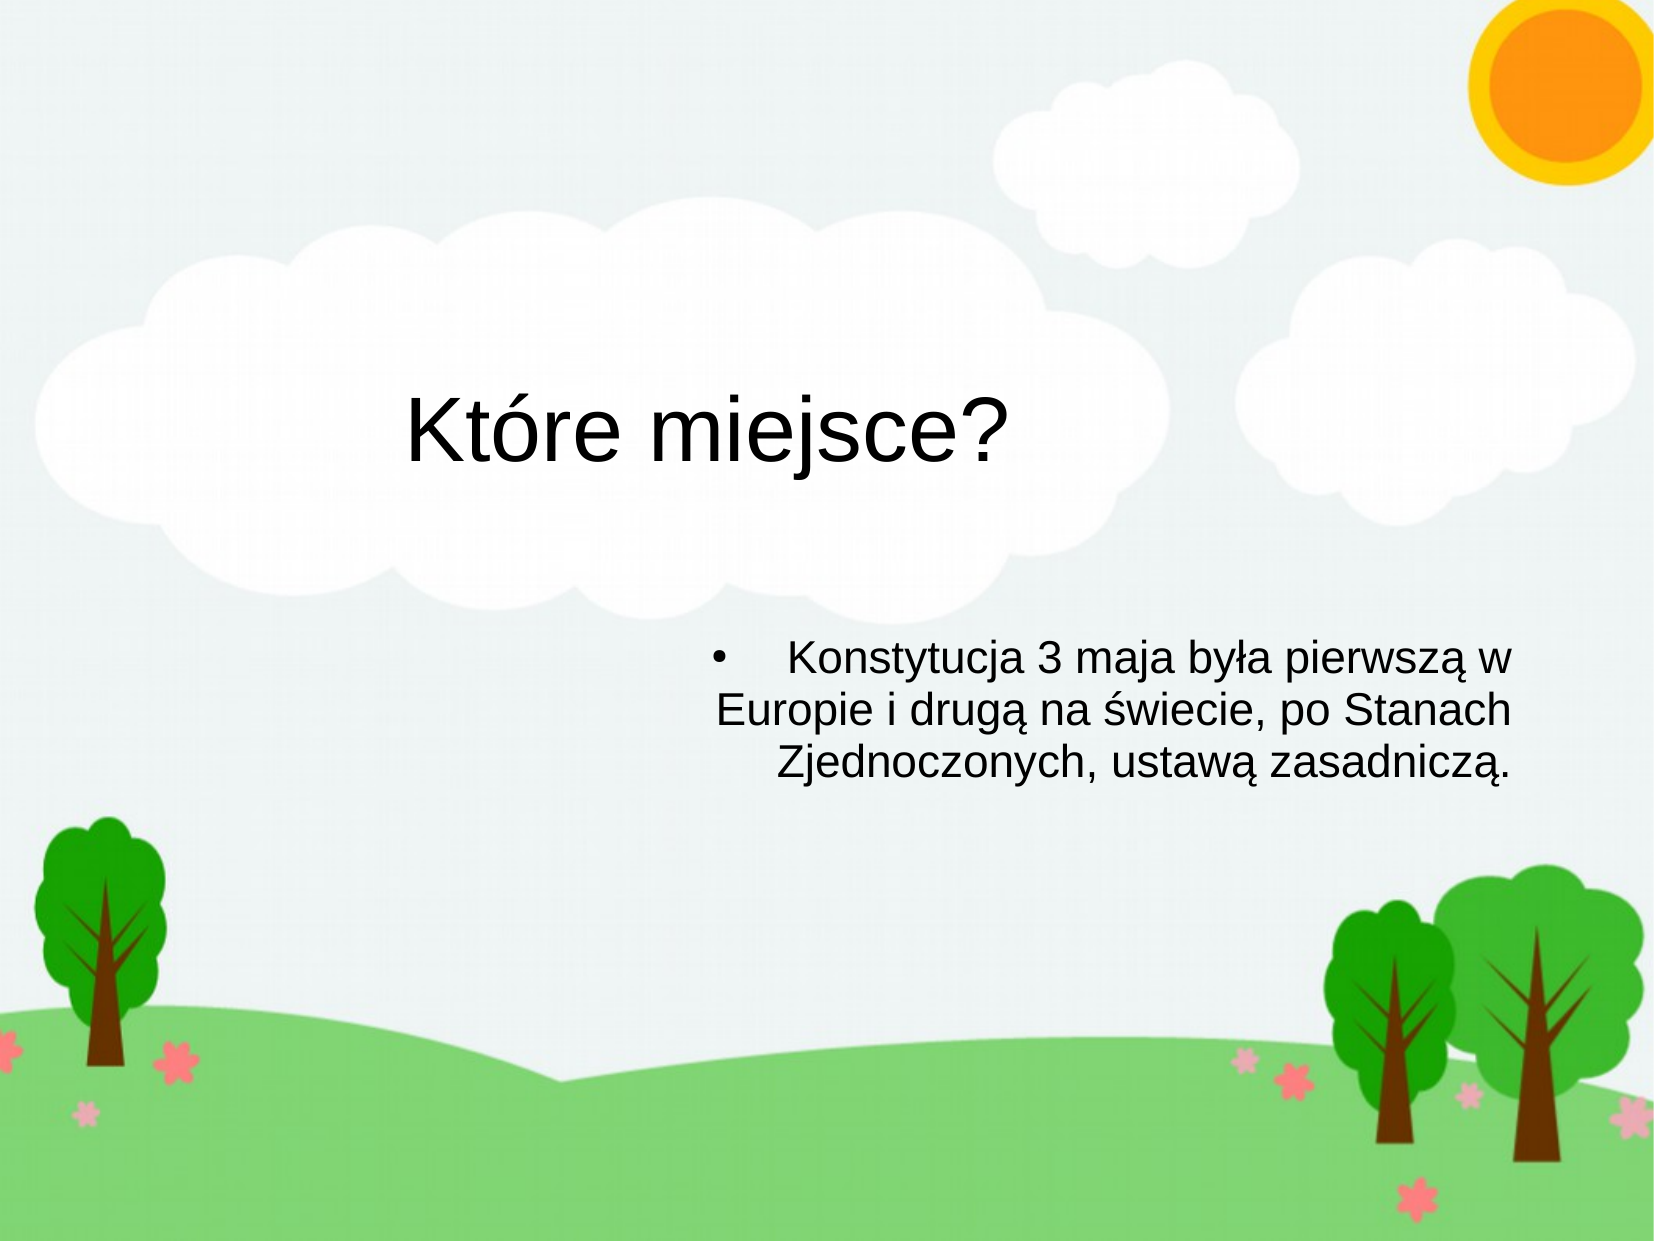

# Które miejsce?
Konstytucja 3 maja była pierwszą w Europie i drugą na świecie, po Stanach Zjednoczonych, ustawą zasadniczą.